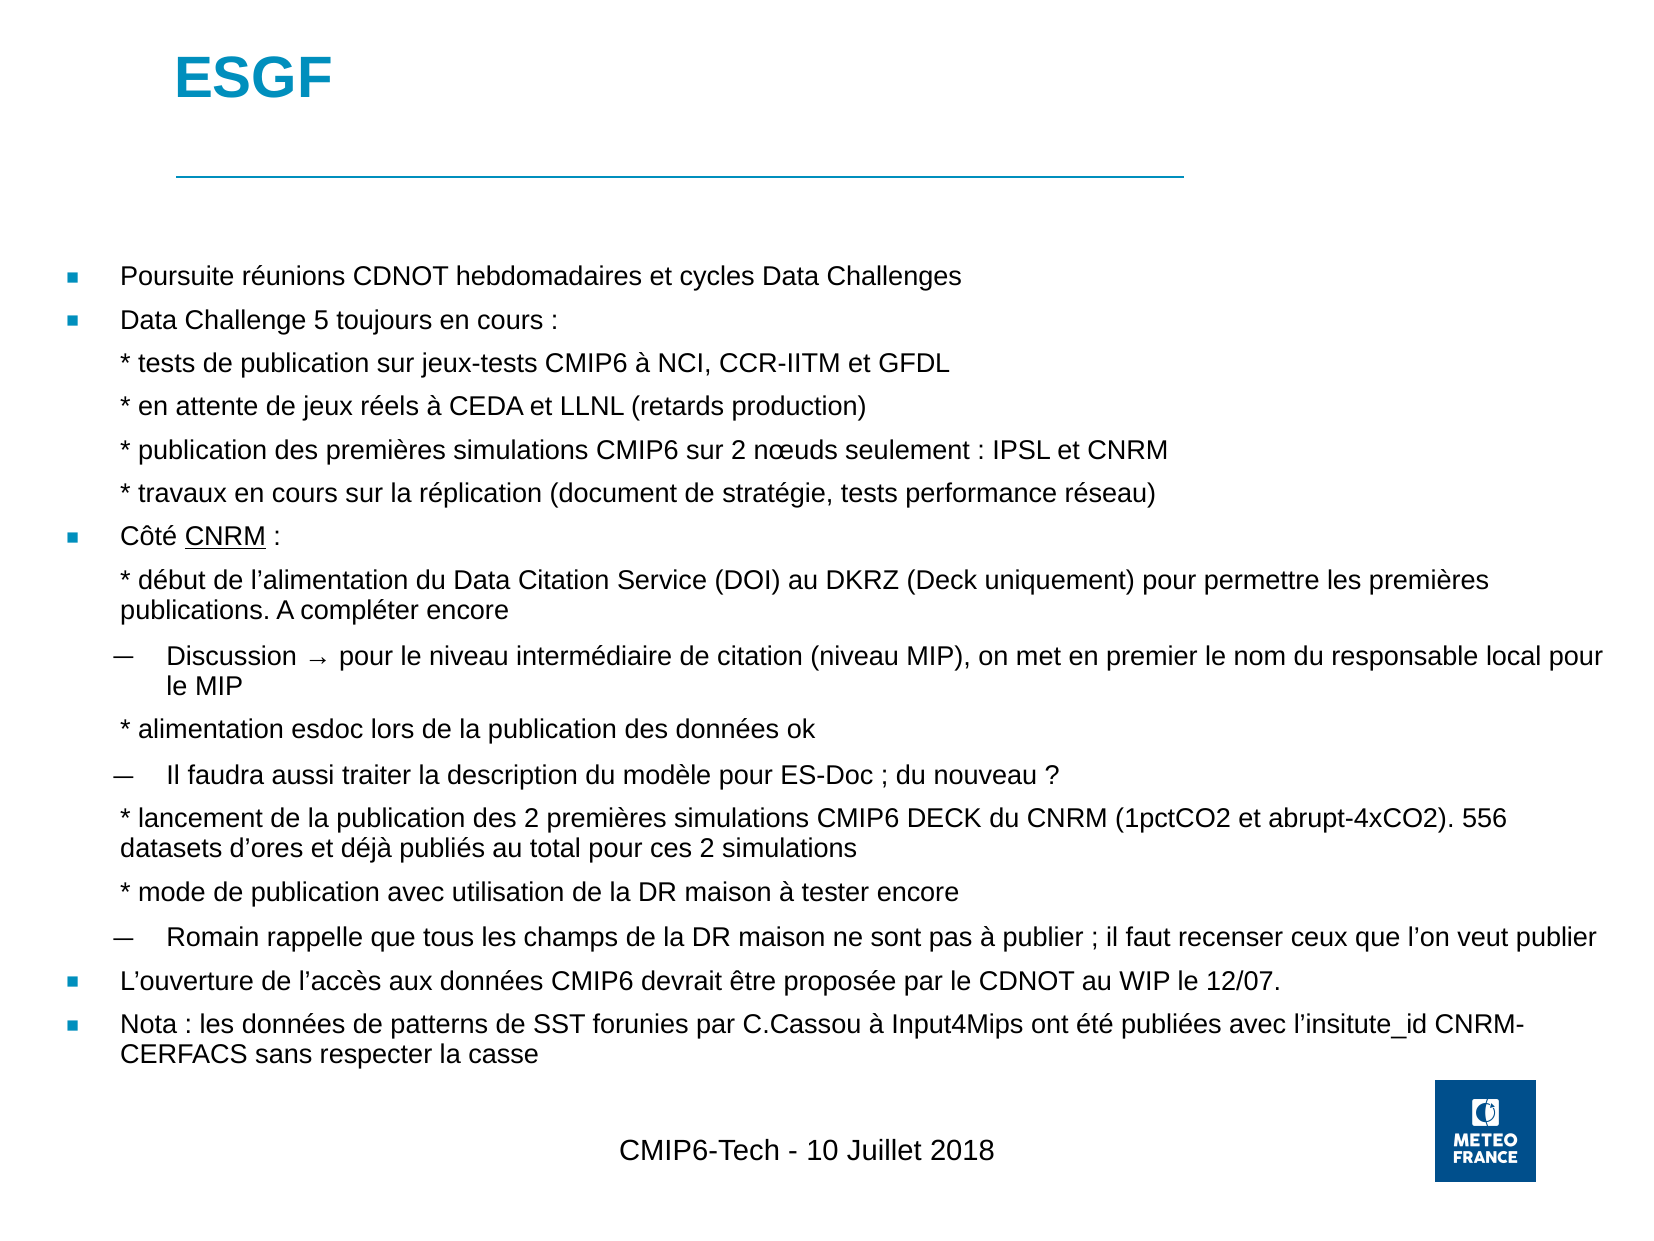

# ESGF
Poursuite réunions CDNOT hebdomadaires et cycles Data Challenges
Data Challenge 5 toujours en cours :
* tests de publication sur jeux-tests CMIP6 à NCI, CCR-IITM et GFDL
* en attente de jeux réels à CEDA et LLNL (retards production)
* publication des premières simulations CMIP6 sur 2 nœuds seulement : IPSL et CNRM
* travaux en cours sur la réplication (document de stratégie, tests performance réseau)
Côté CNRM :
* début de l’alimentation du Data Citation Service (DOI) au DKRZ (Deck uniquement) pour permettre les premières publications. A compléter encore
Discussion → pour le niveau intermédiaire de citation (niveau MIP), on met en premier le nom du responsable local pour le MIP
* alimentation esdoc lors de la publication des données ok
Il faudra aussi traiter la description du modèle pour ES-Doc ; du nouveau ?
* lancement de la publication des 2 premières simulations CMIP6 DECK du CNRM (1pctCO2 et abrupt-4xCO2). 556 datasets d’ores et déjà publiés au total pour ces 2 simulations
* mode de publication avec utilisation de la DR maison à tester encore
Romain rappelle que tous les champs de la DR maison ne sont pas à publier ; il faut recenser ceux que l’on veut publier
L’ouverture de l’accès aux données CMIP6 devrait être proposée par le CDNOT au WIP le 12/07.
Nota : les données de patterns de SST forunies par C.Cassou à Input4Mips ont été publiées avec l’insitute_id CNRM-CERFACS sans respecter la casse
CMIP6-Tech - 10 Juillet 2018